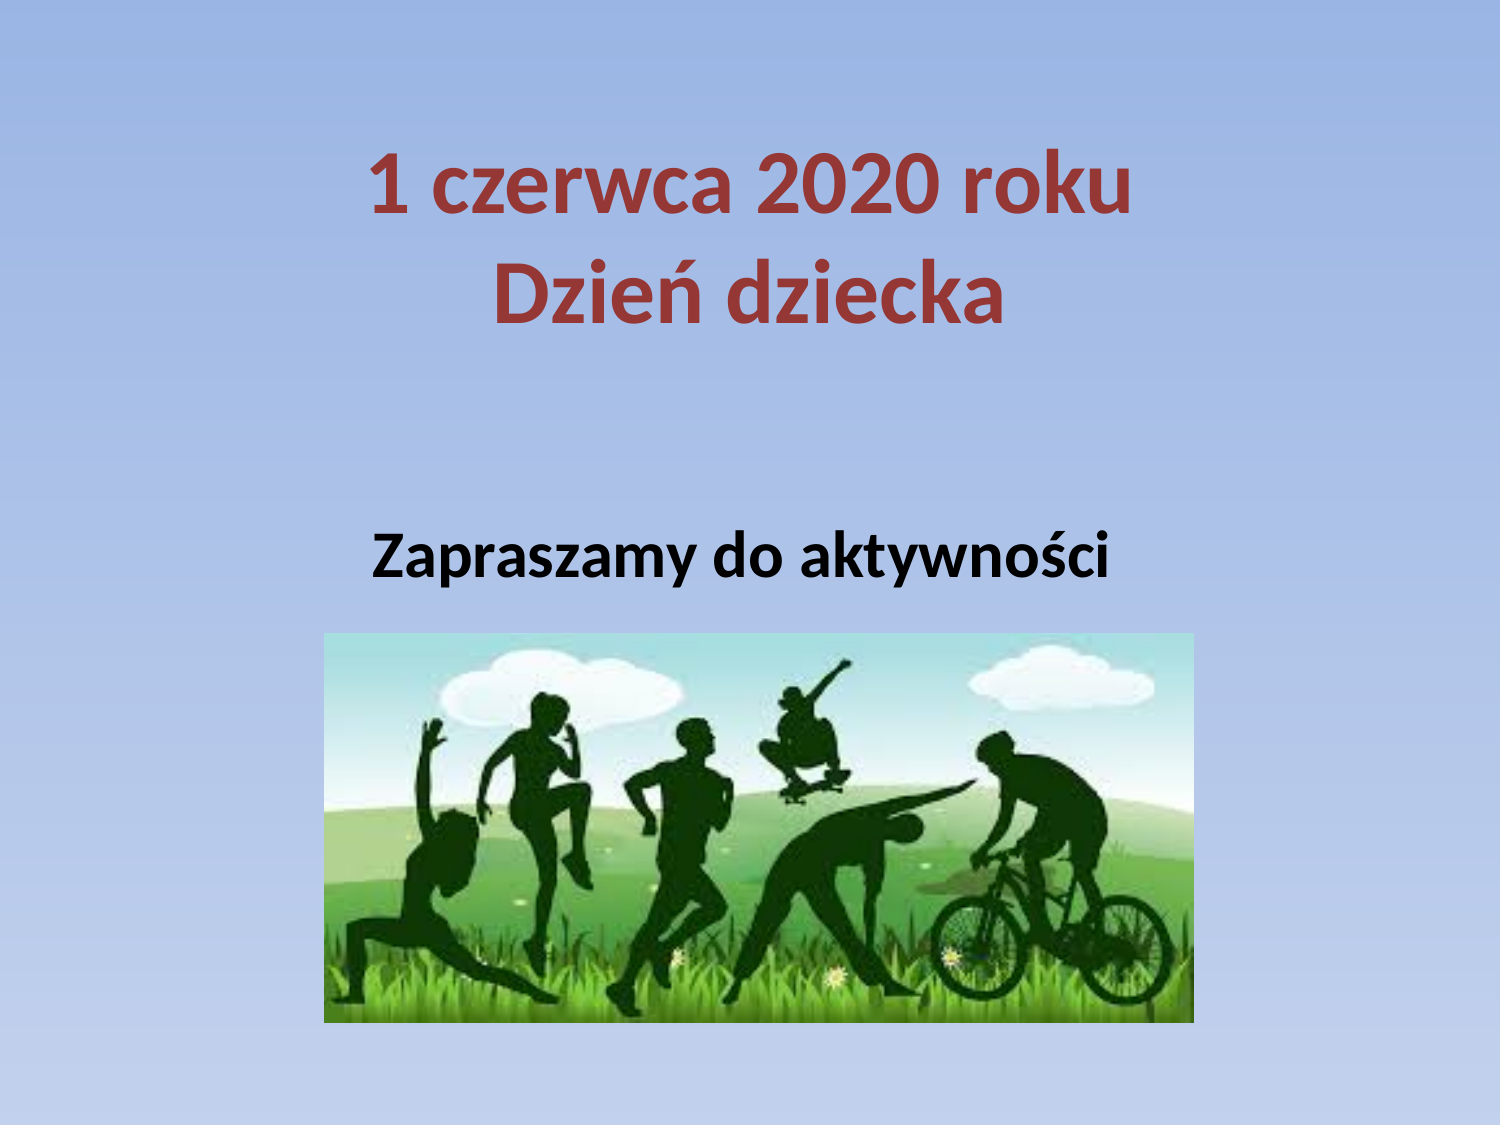

# 1 czerwca 2020 roku Dzień dziecka
Zapraszamy do aktywności